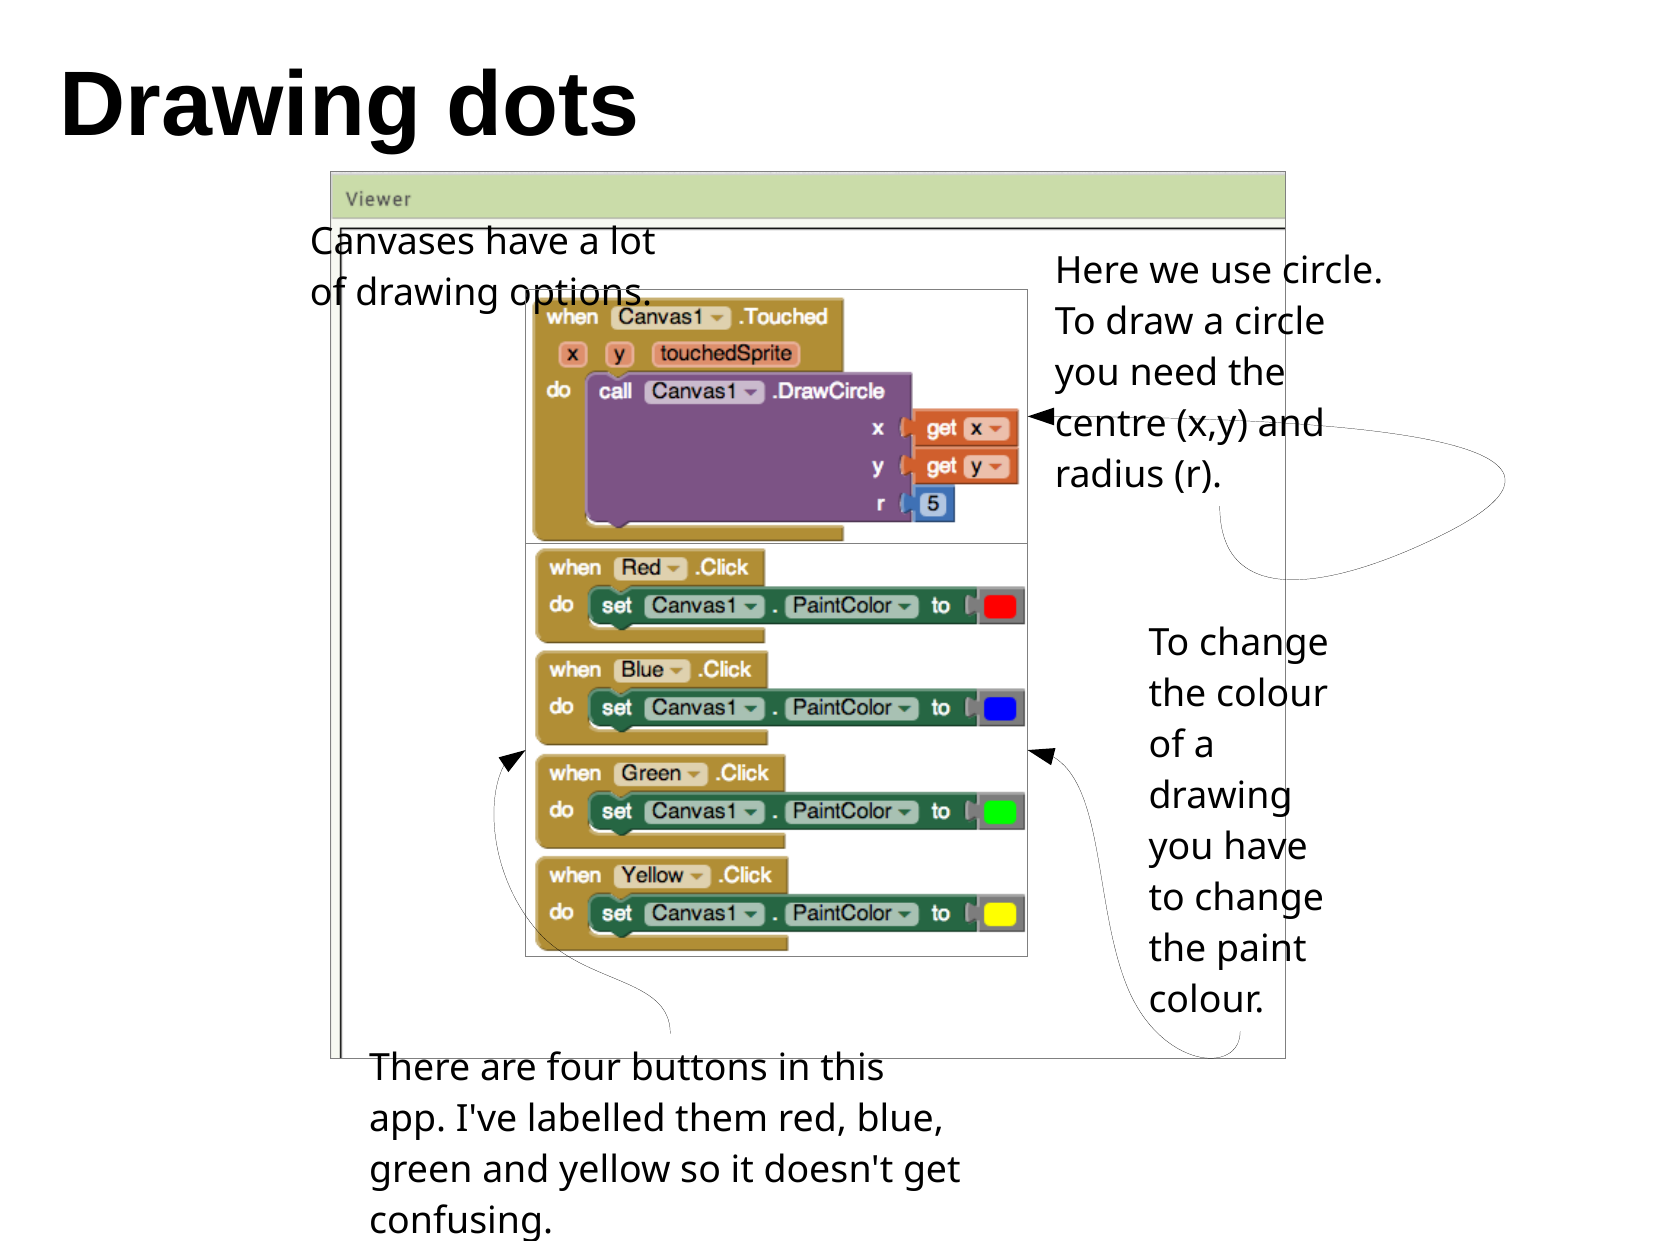

Drawing dots
Canvases have a lot of drawing options.
Here we use circle. To draw a circle you need the centre (x,y) and radius (r).
To change the colour of a drawing you have to change the paint colour.
There are four buttons in this app. I've labelled them red, blue, green and yellow so it doesn't get confusing.